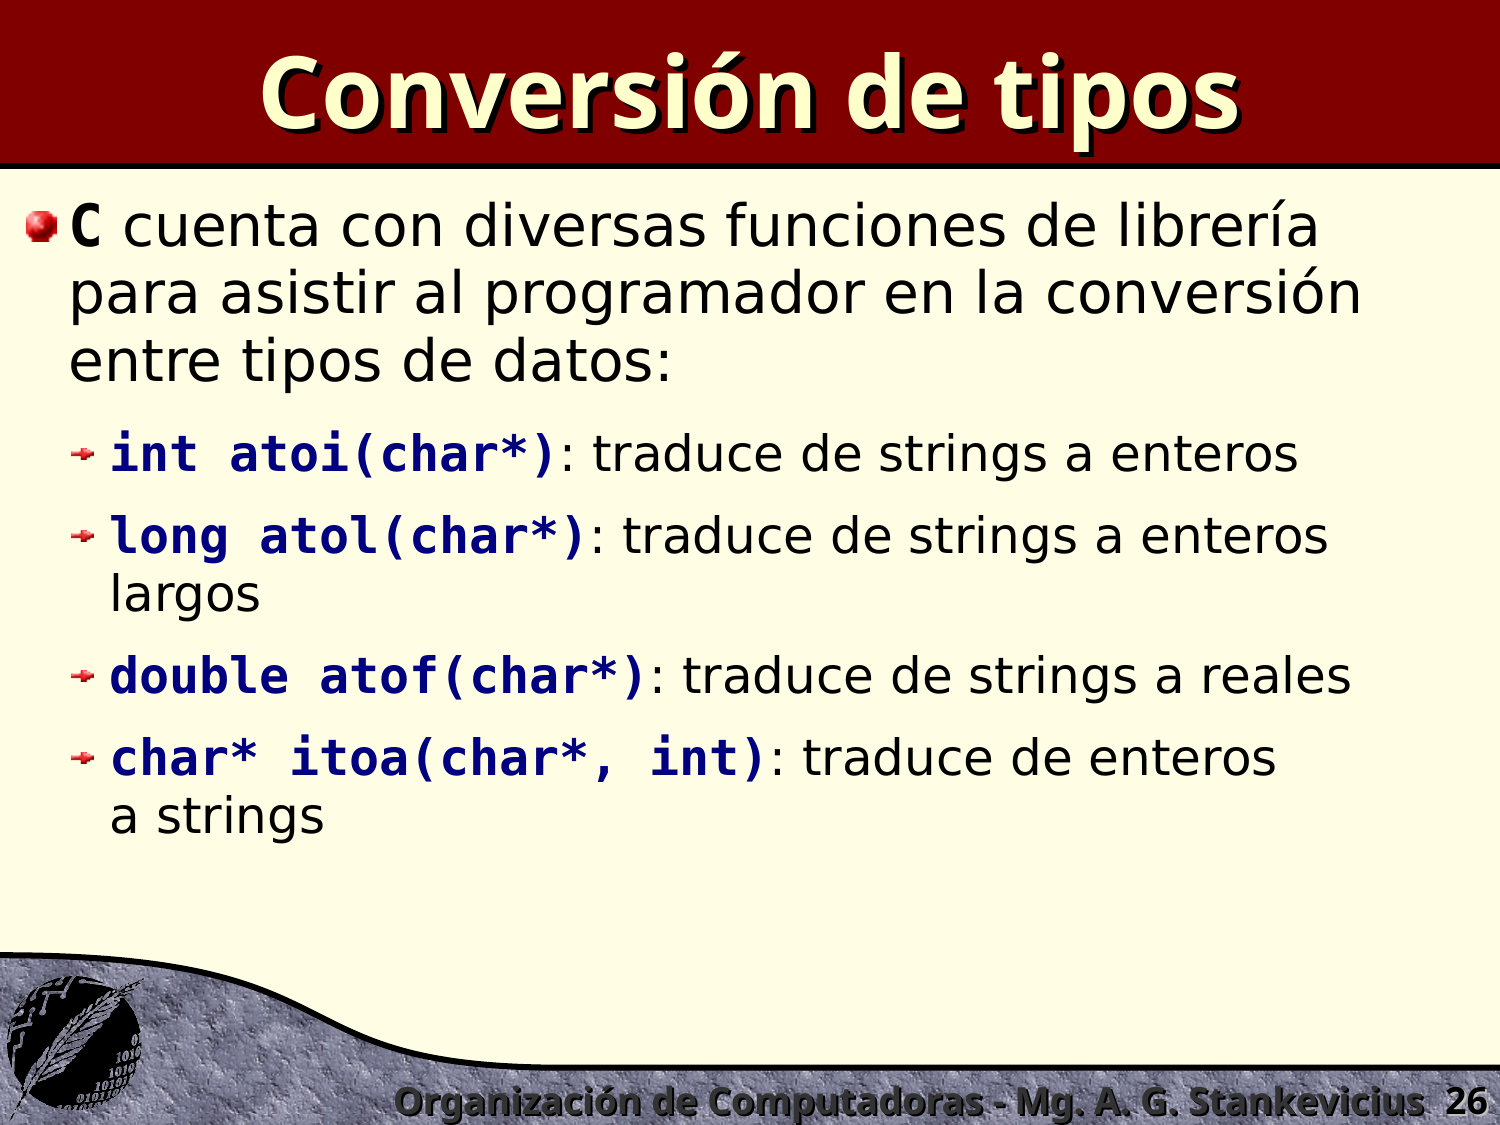

# Conversión de tipos
C cuenta con diversas funciones de librería
para asistir al programador en la conversión entre tipos de datos:
int atoi(char*): traduce de strings a enteros
long atol(char*): traduce de strings a enteros largos
double atof(char*): traduce de strings a reales
char* itoa(char*, int): traduce de enteros
a strings
26